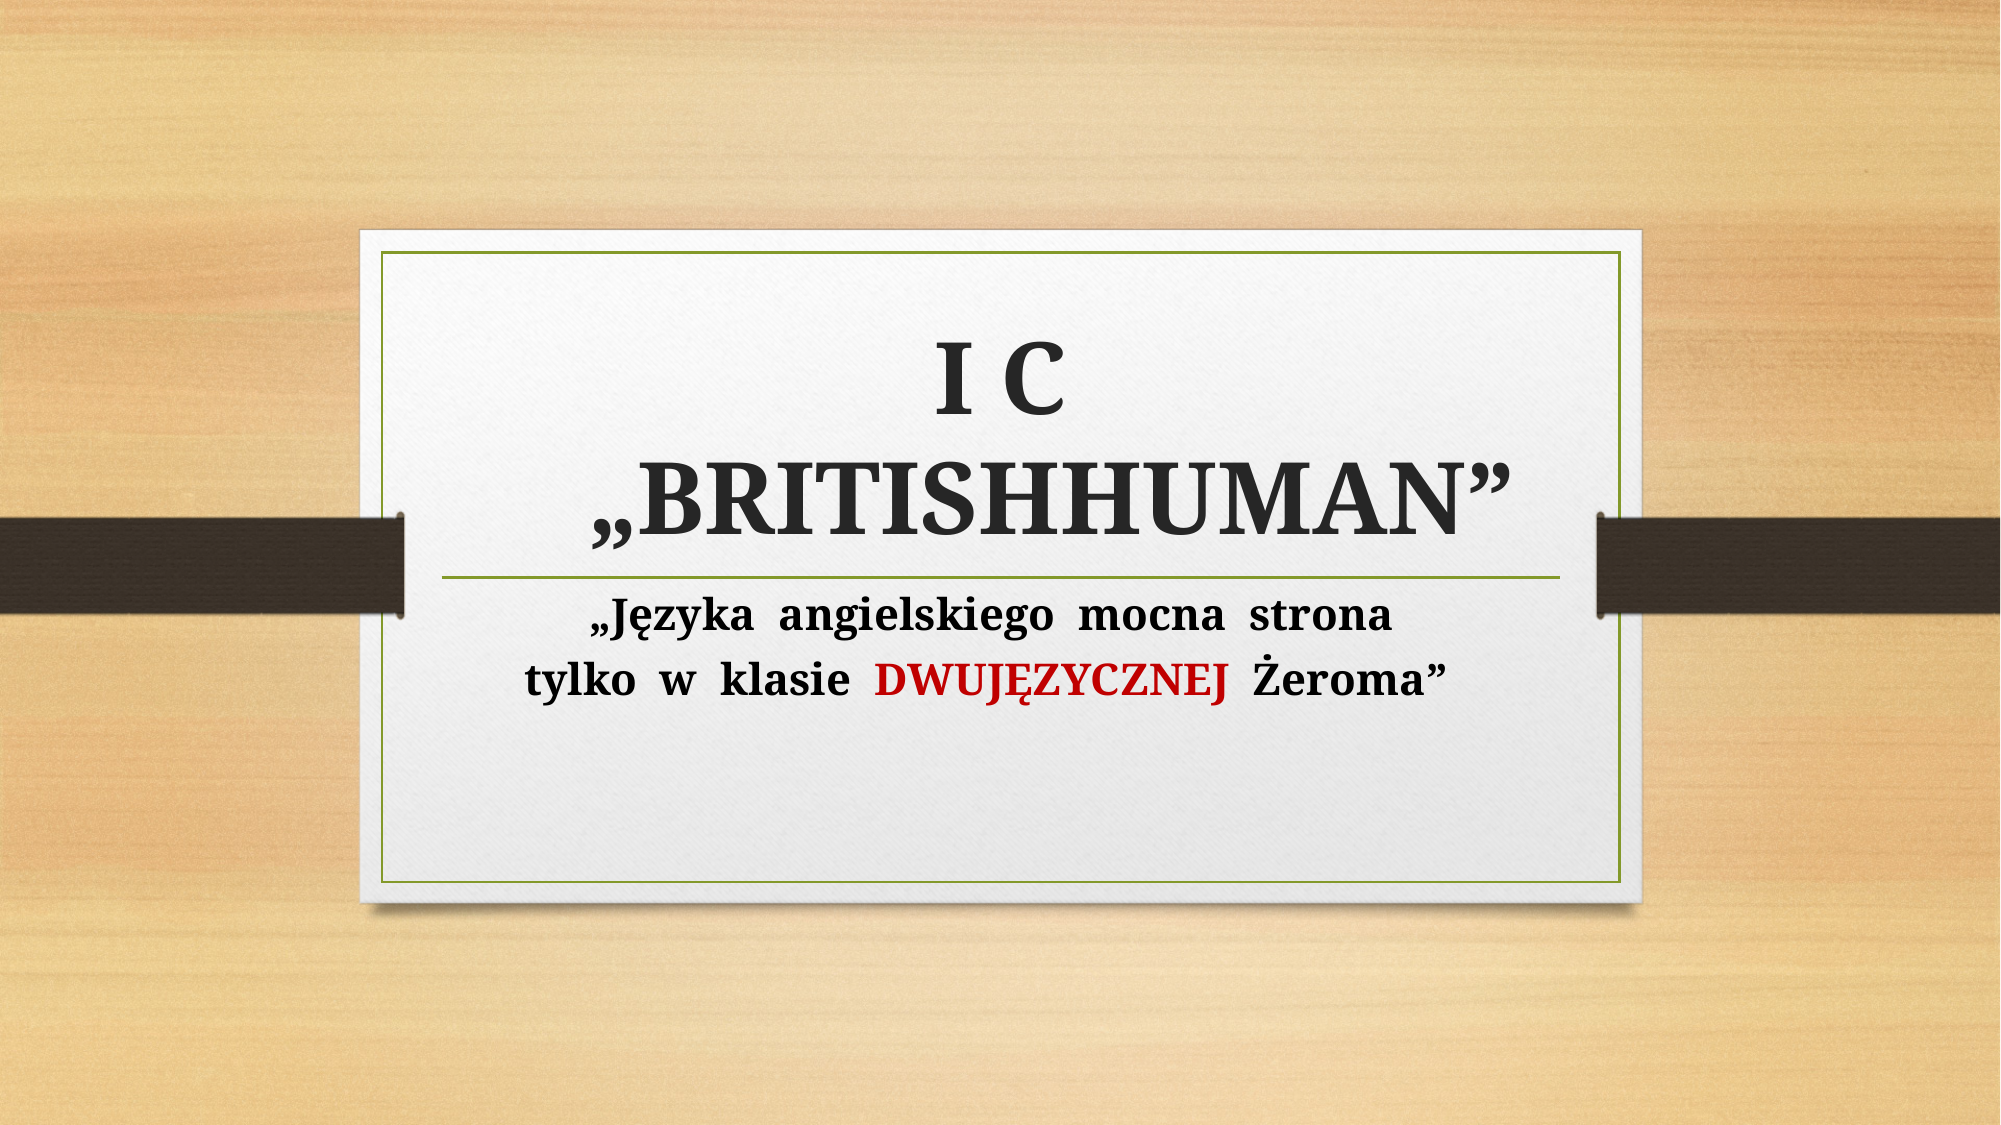

# I C „BRITISHHUMAN”
 „Języka angielskiego mocna strona
tylko w klasie DWUJĘZYCZNEJ Żeroma”